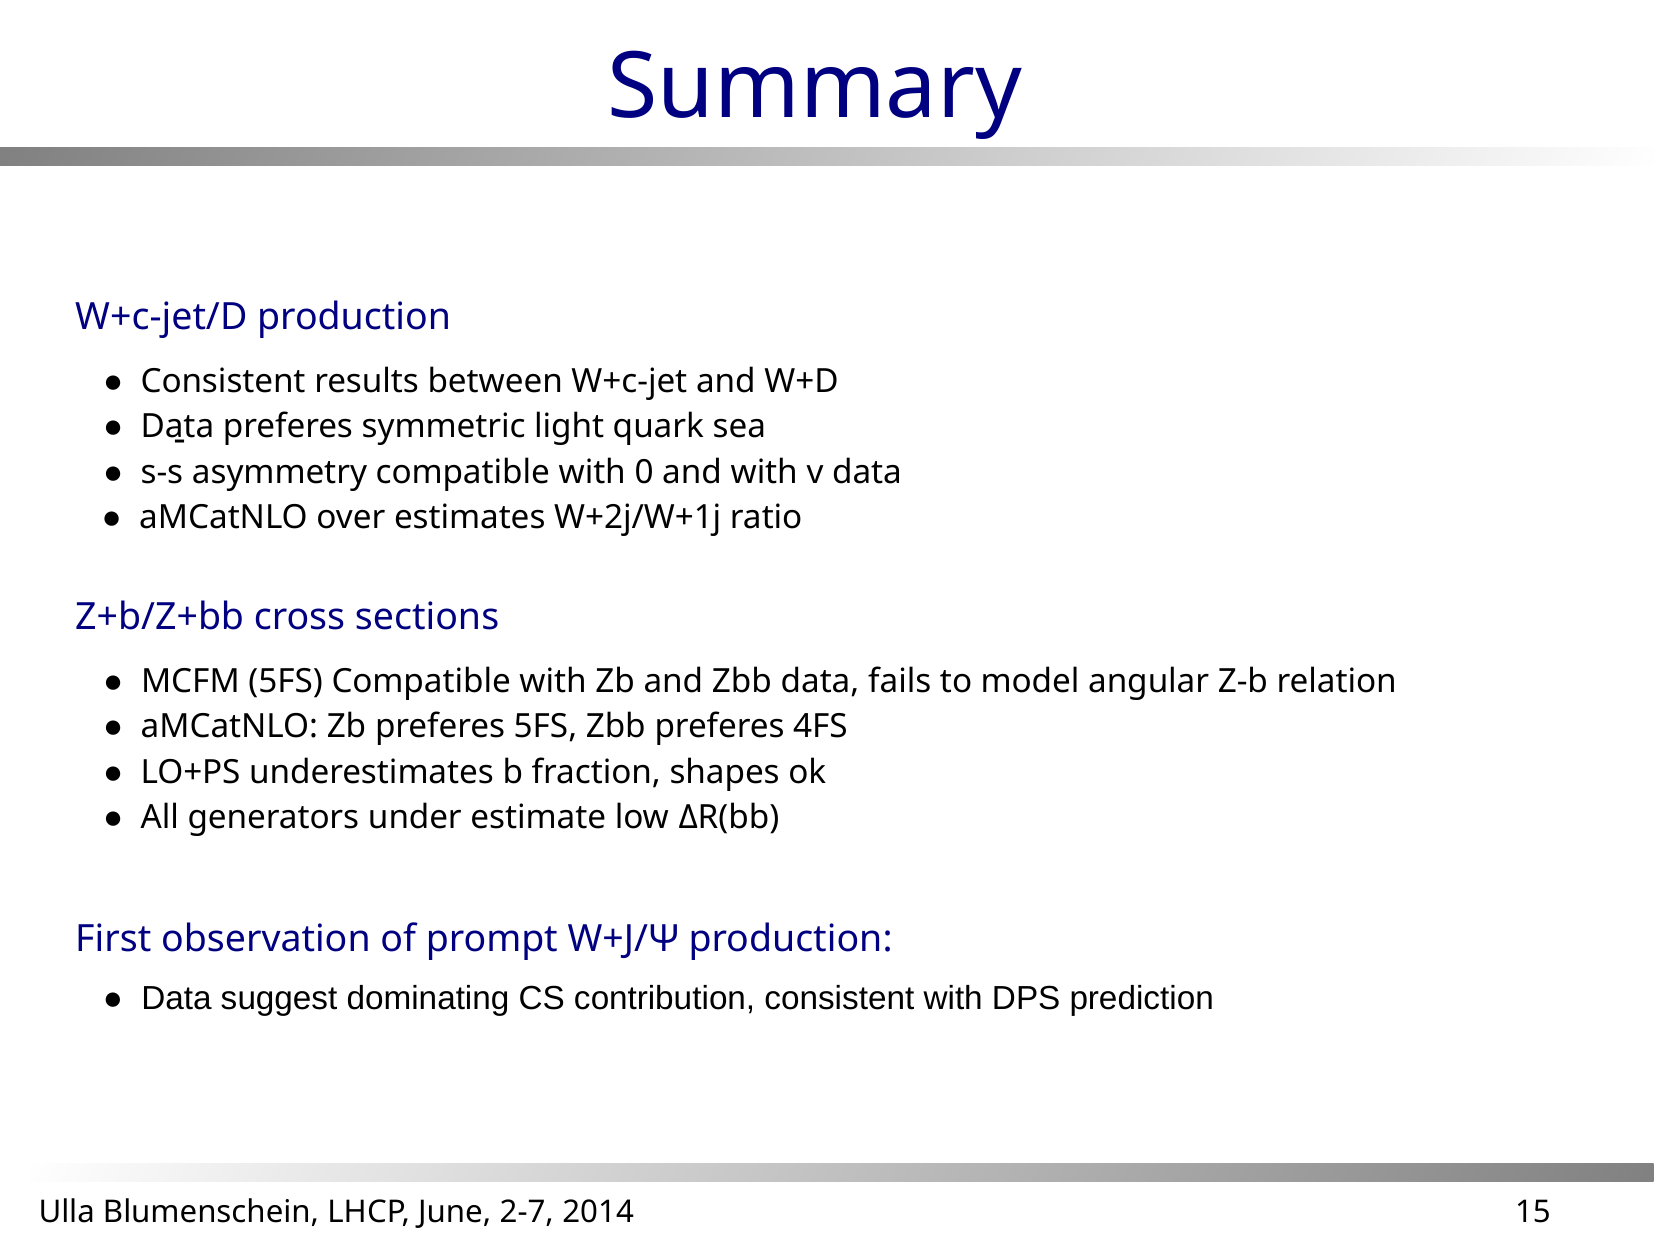

# Summary
W+c-jet/D production
 ● Consistent results between W+c-jet and W+D
 ● Data preferes symmetric light quark sea
 ● s-s asymmetry compatible with 0 and with v data
 ● aMCatNLO over estimates W+2j/W+1j ratio
Z+b/Z+bb cross sections
 ● MCFM (5FS) Compatible with Zb and Zbb data, fails to model angular Z-b relation
 ● aMCatNLO: Zb preferes 5FS, Zbb preferes 4FS
 ● LO+PS underestimates b fraction, shapes ok
 ● All generators under estimate low ΔR(bb)
First observation of prompt W+J/Ψ production:
 ● Data suggest dominating CS contribution, consistent with DPS prediction
-
Ulla Blumenschein, LHCP, June, 2-7, 2014 15